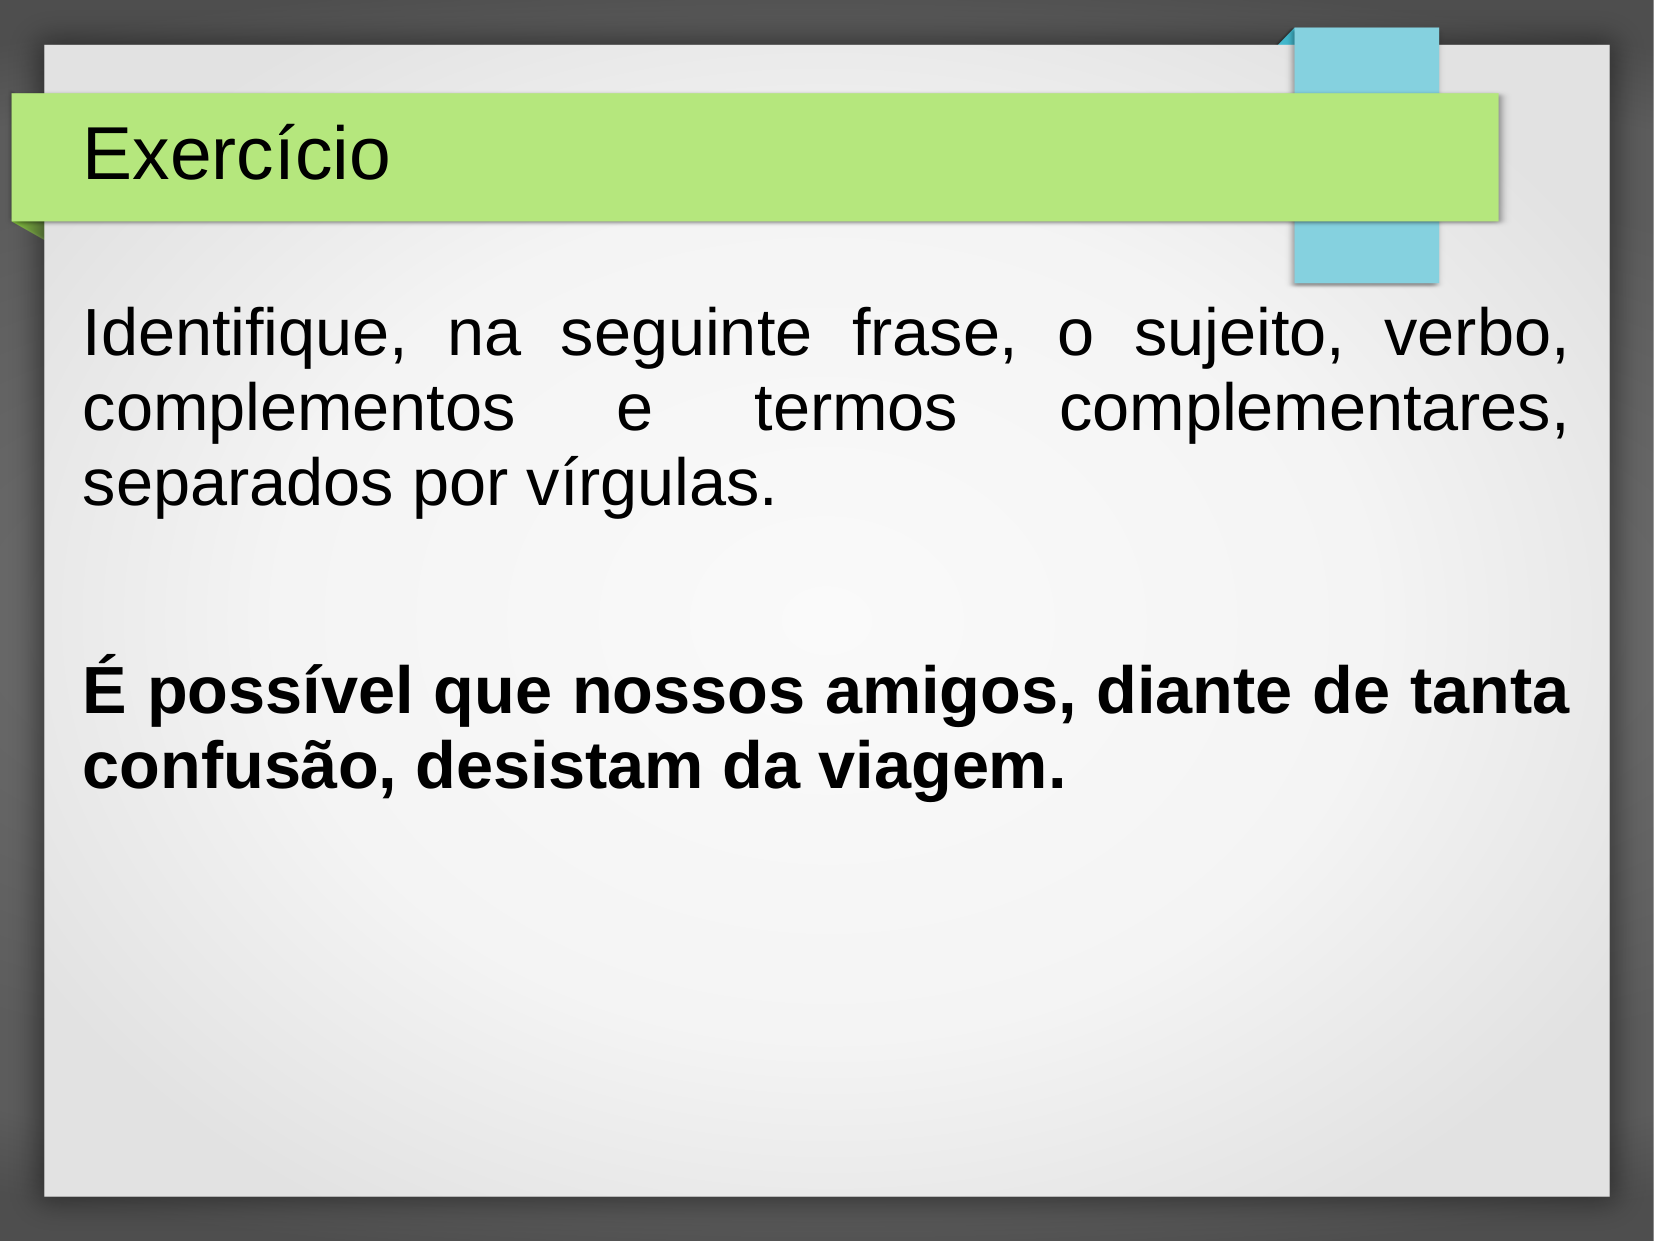

# Exercício
Identifique, na seguinte frase, o sujeito, verbo, complementos e termos complementares, separados por vírgulas.
É possível que nossos amigos, diante de tanta confusão, desistam da viagem.